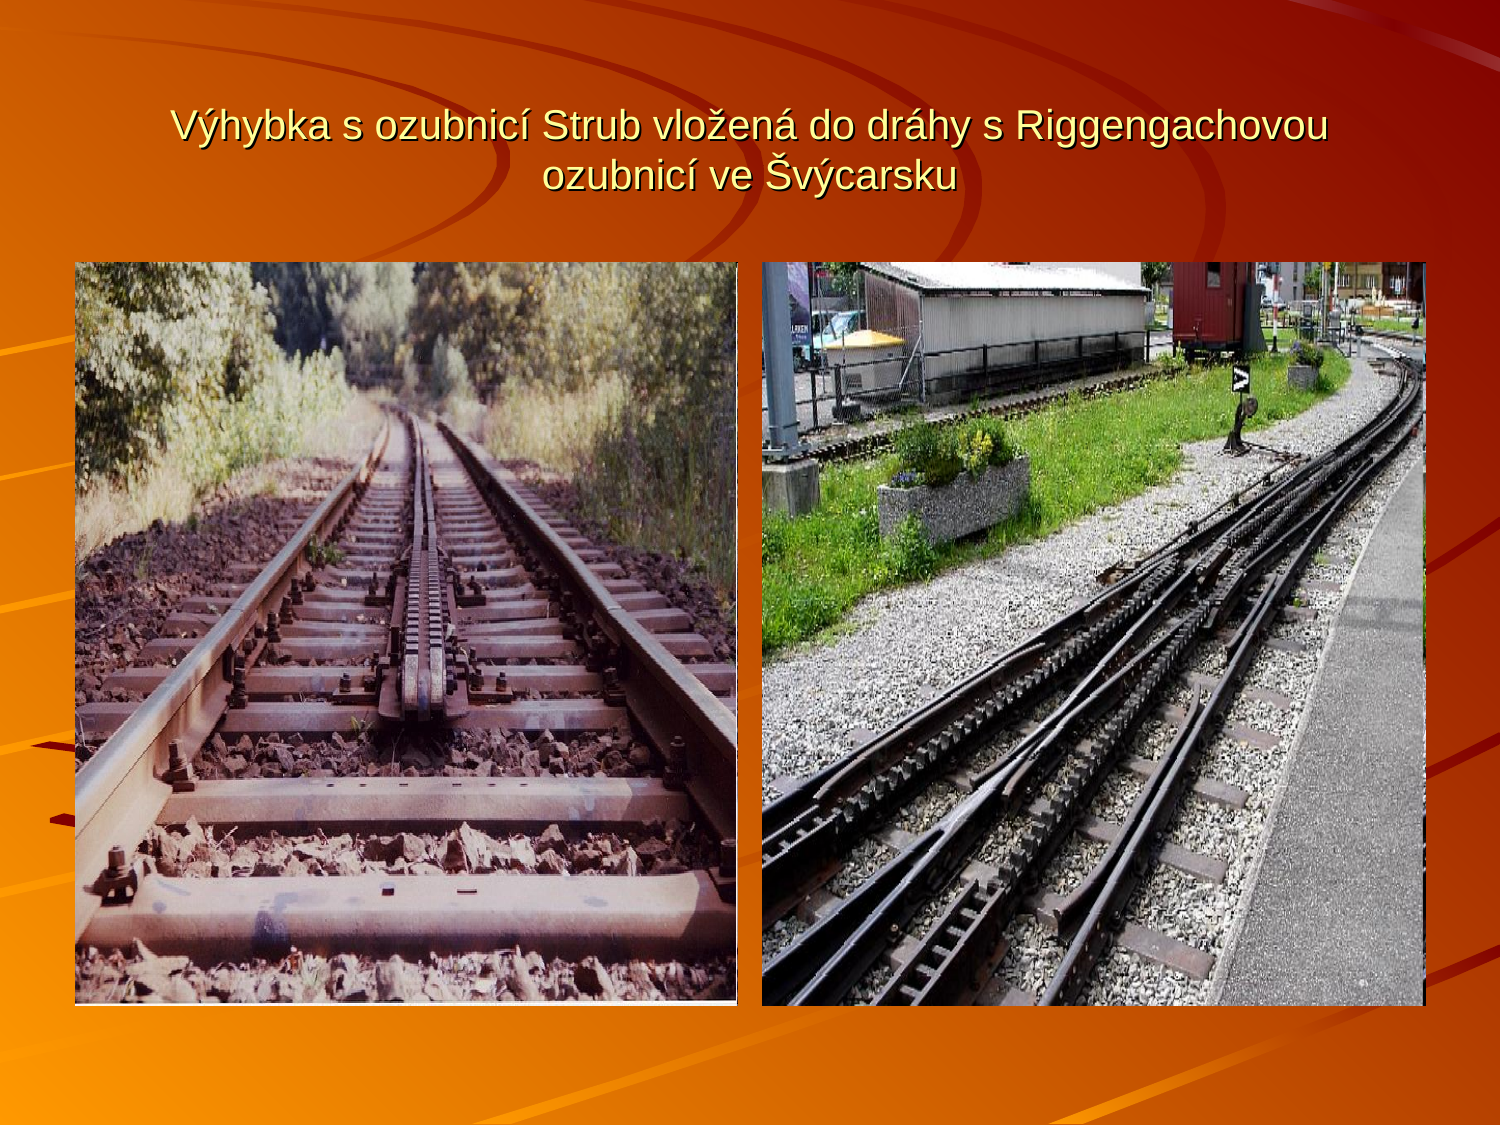

# Výhybka s ozubnicí Strub vložená do dráhy s Riggengachovou ozubnicí ve Švýcarsku